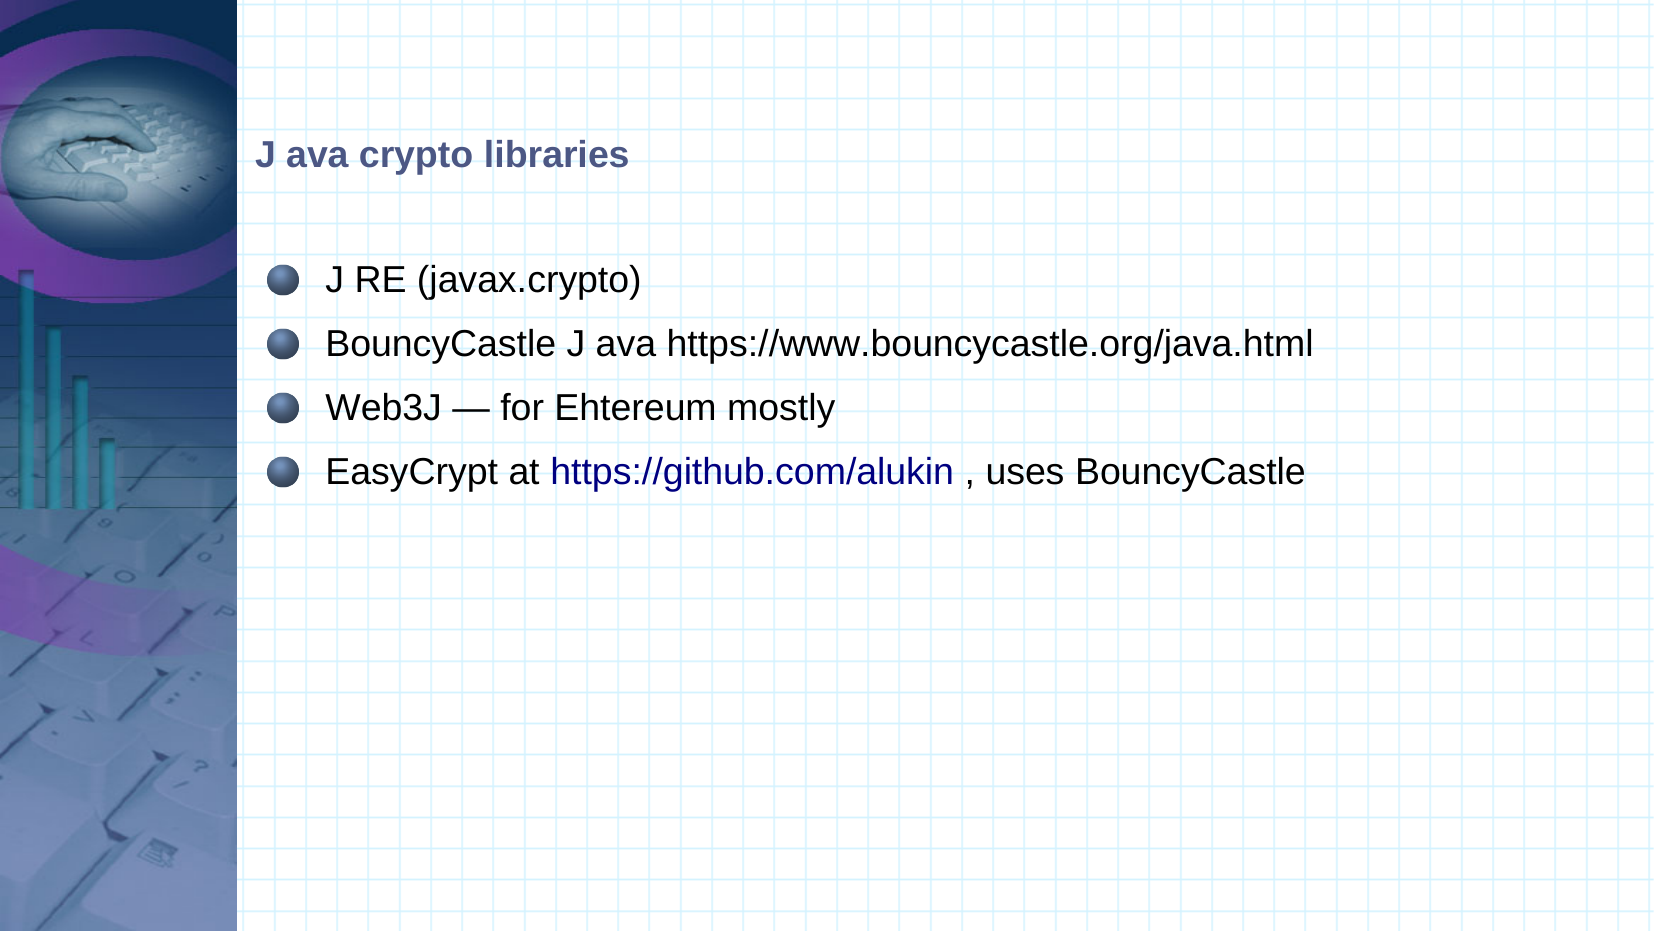

# J ava crypto libraries
J RE (javax.crypto)
BouncyCastle J ava https://www.bouncycastle.org/java.html
Web3J — for Ehtereum mostly
EasyCrypt at https://github.com/alukin , uses BouncyCastle